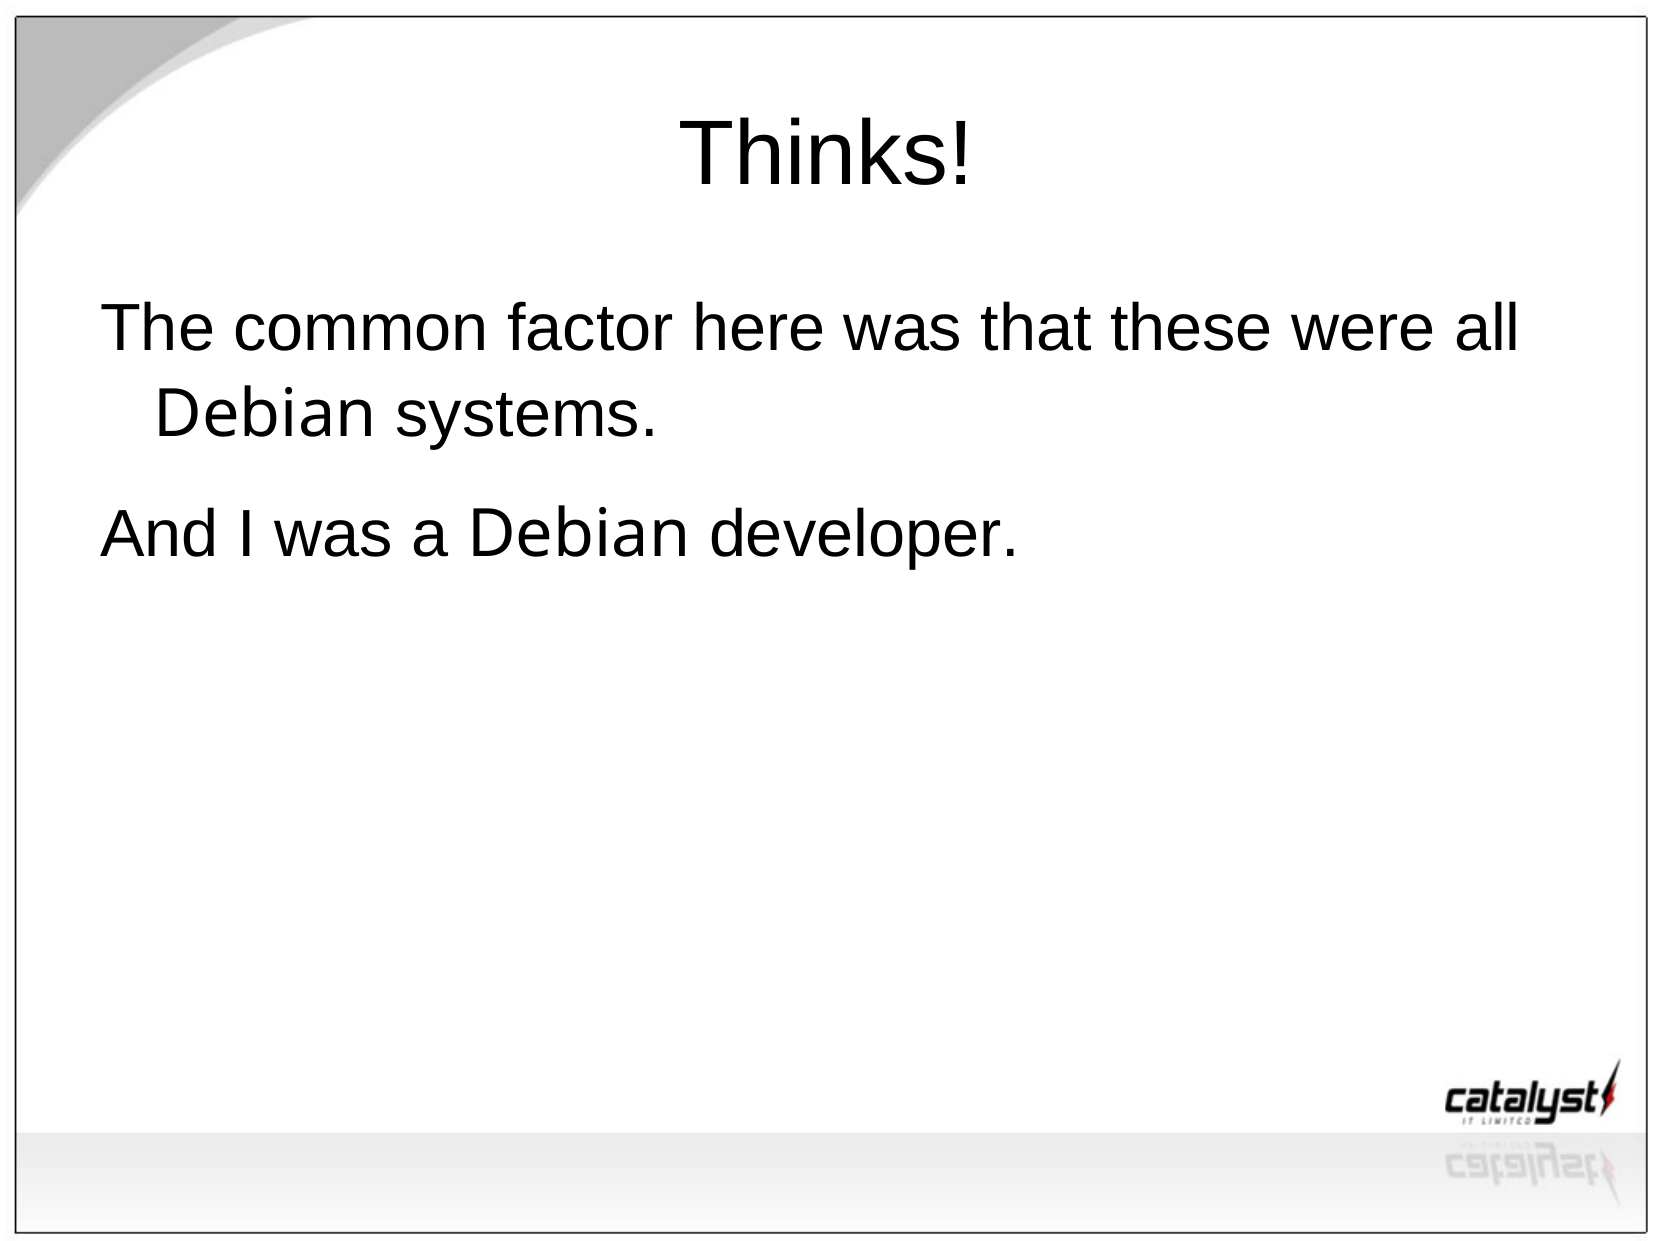

# Thinks!
The common factor here was that these were all Debian systems.
And I was a Debian developer.